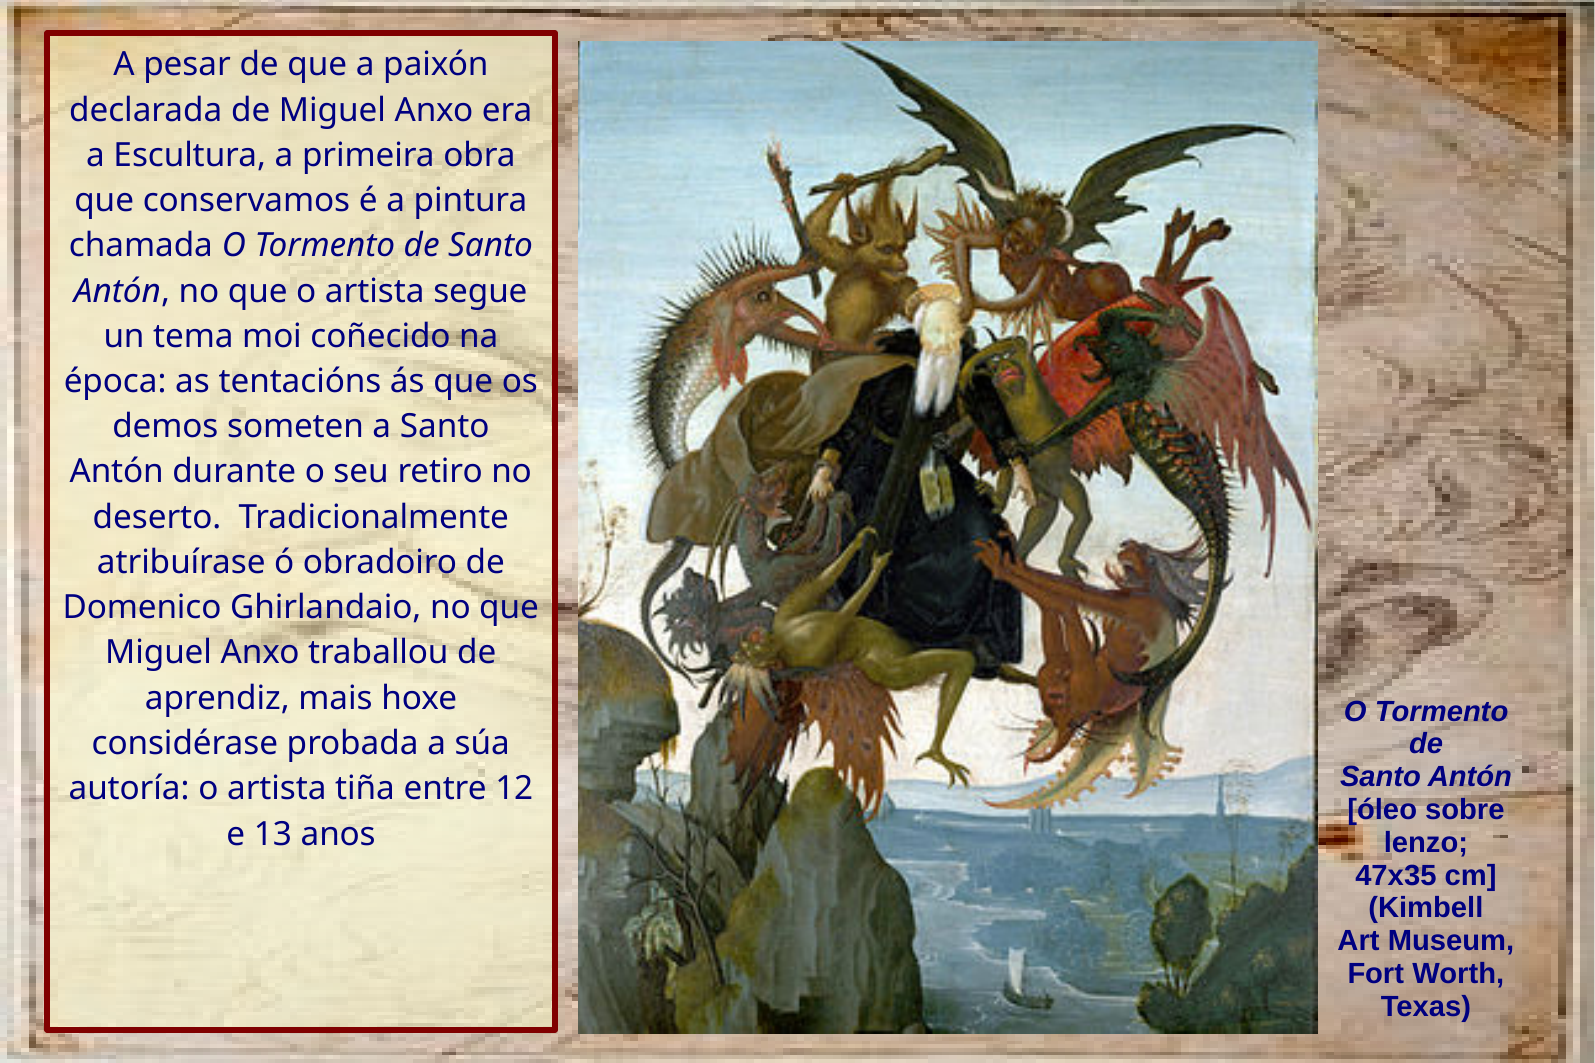

A pesar de que a paixón declarada de Miguel Anxo era a Escultura, a primeira obra que conservamos é a pintura chamada O Tormento de Santo Antón, no que o artista segue un tema moi coñecido na época: as tentacións ás que os demos someten a Santo Antón durante o seu retiro no deserto. Tradicionalmente atribuírase ó obradoiro de Domenico Ghirlandaio, no que Miguel Anxo traballou de aprendiz, mais hoxe considérase probada a súa autoría: o artista tiña entre 12 e 13 anos
O Tormento de
Santo Antón
[óleo sobre
lenzo;
47x35 cm]
(Kimbell
Art Museum,
Fort Worth,
Texas)